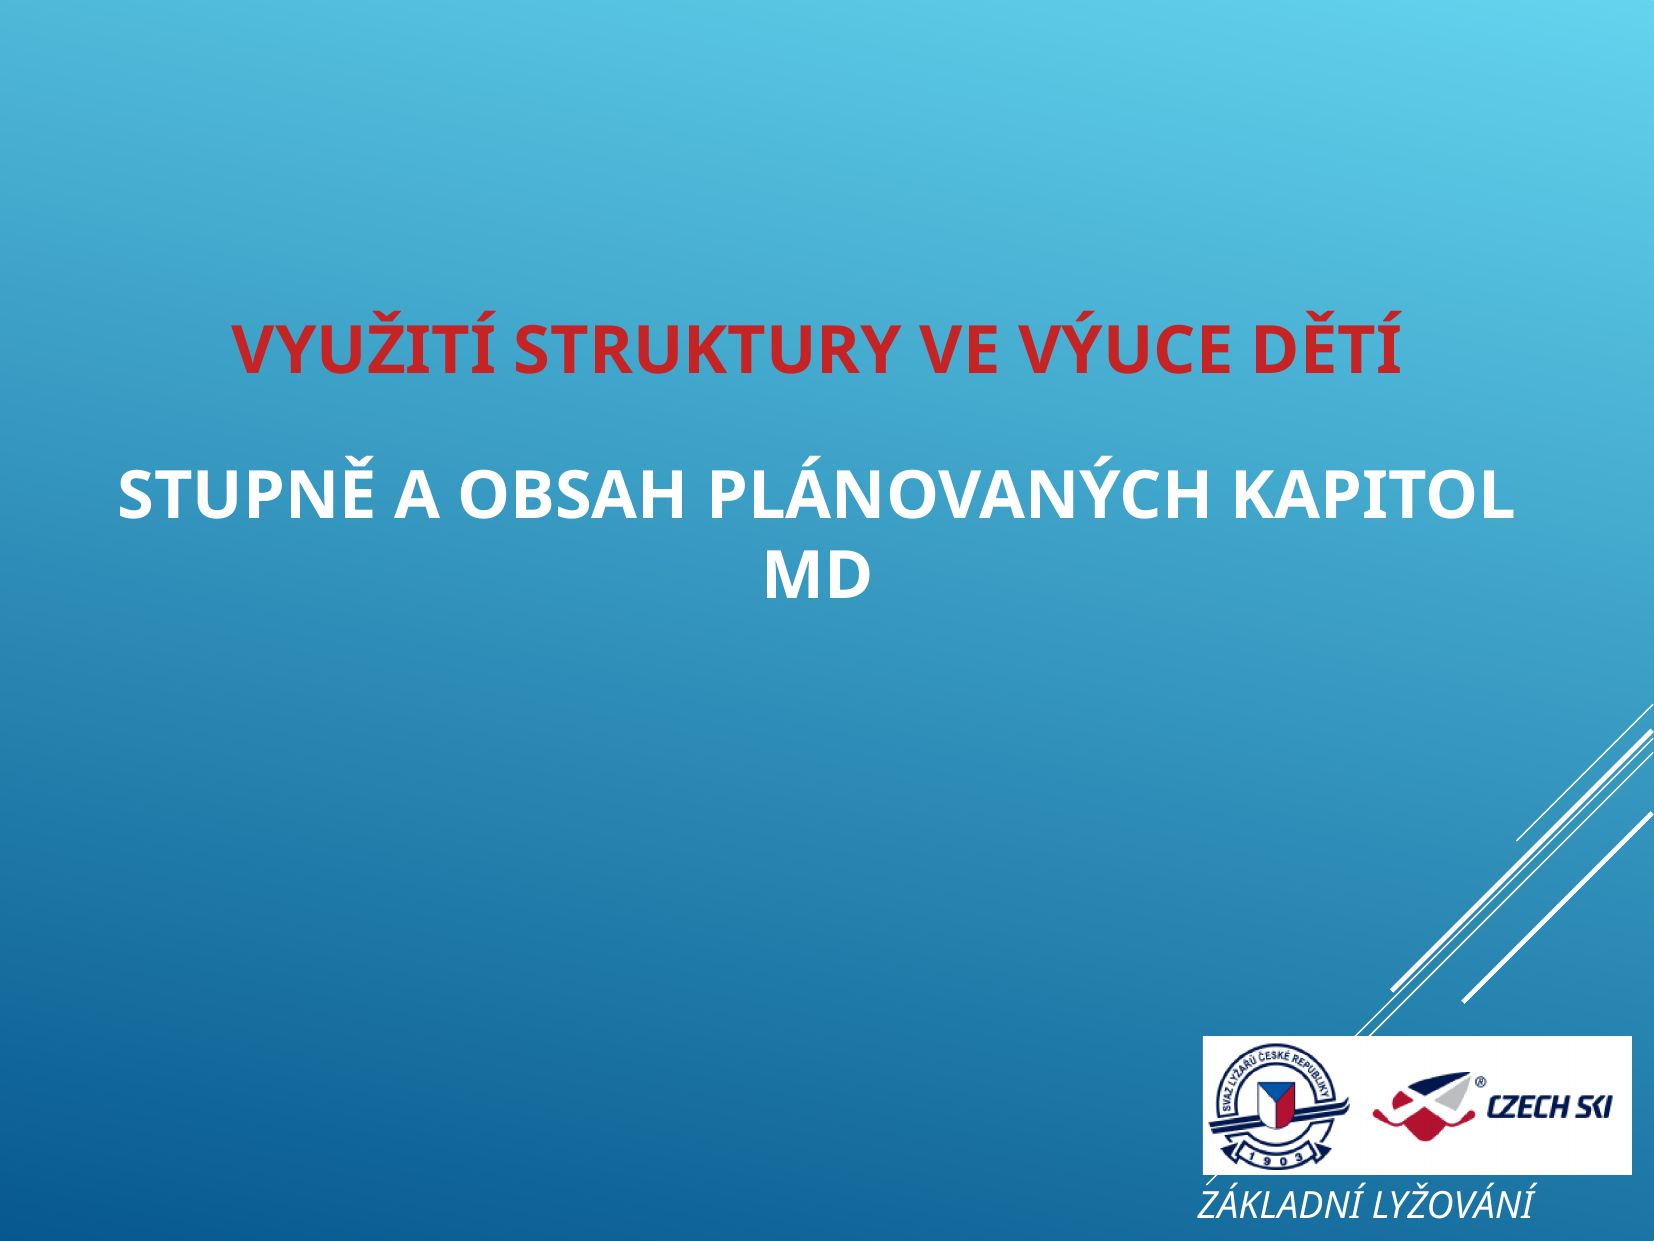

# Využití struktury ve výuce dětí stupně a obsah plánovaných kapitol MD
ZÁKLADNÍ LYŽOVÁNÍ